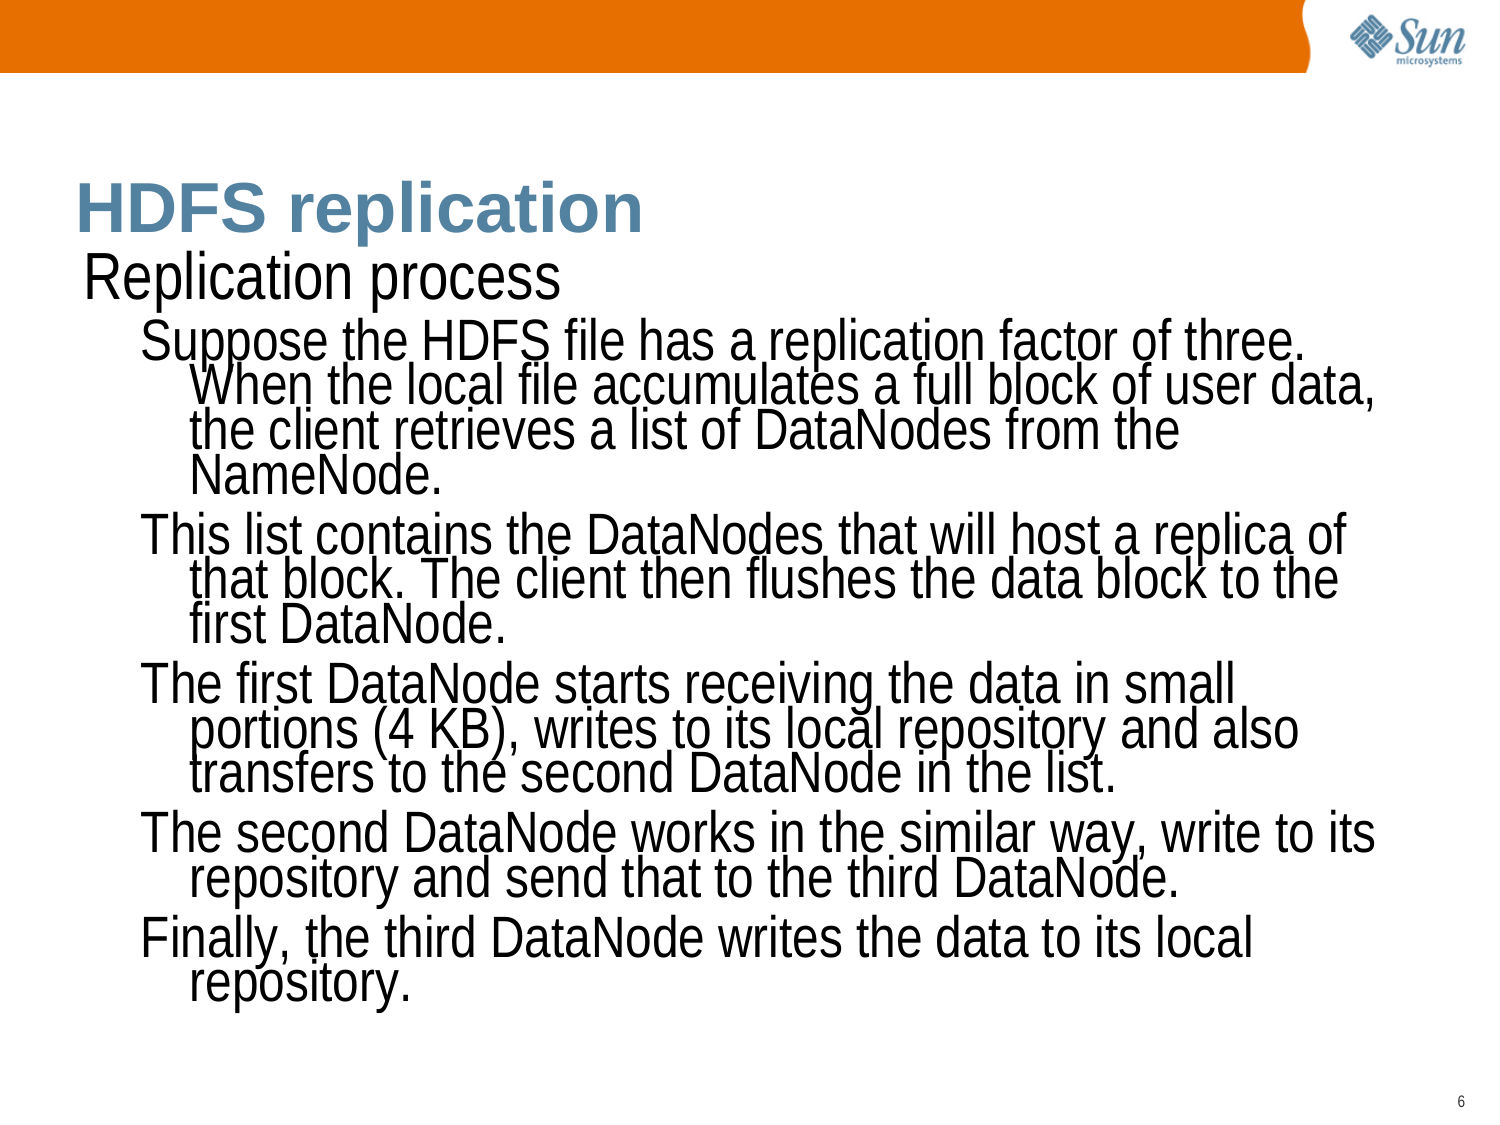

# HDFS replication
Replication process
Suppose the HDFS file has a replication factor of three. When the local file accumulates a full block of user data, the client retrieves a list of DataNodes from the NameNode.
This list contains the DataNodes that will host a replica of that block. The client then flushes the data block to the first DataNode.
The first DataNode starts receiving the data in small portions (4 KB), writes to its local repository and also transfers to the second DataNode in the list.
The second DataNode works in the similar way, write to its repository and send that to the third DataNode.
Finally, the third DataNode writes the data to its local repository.